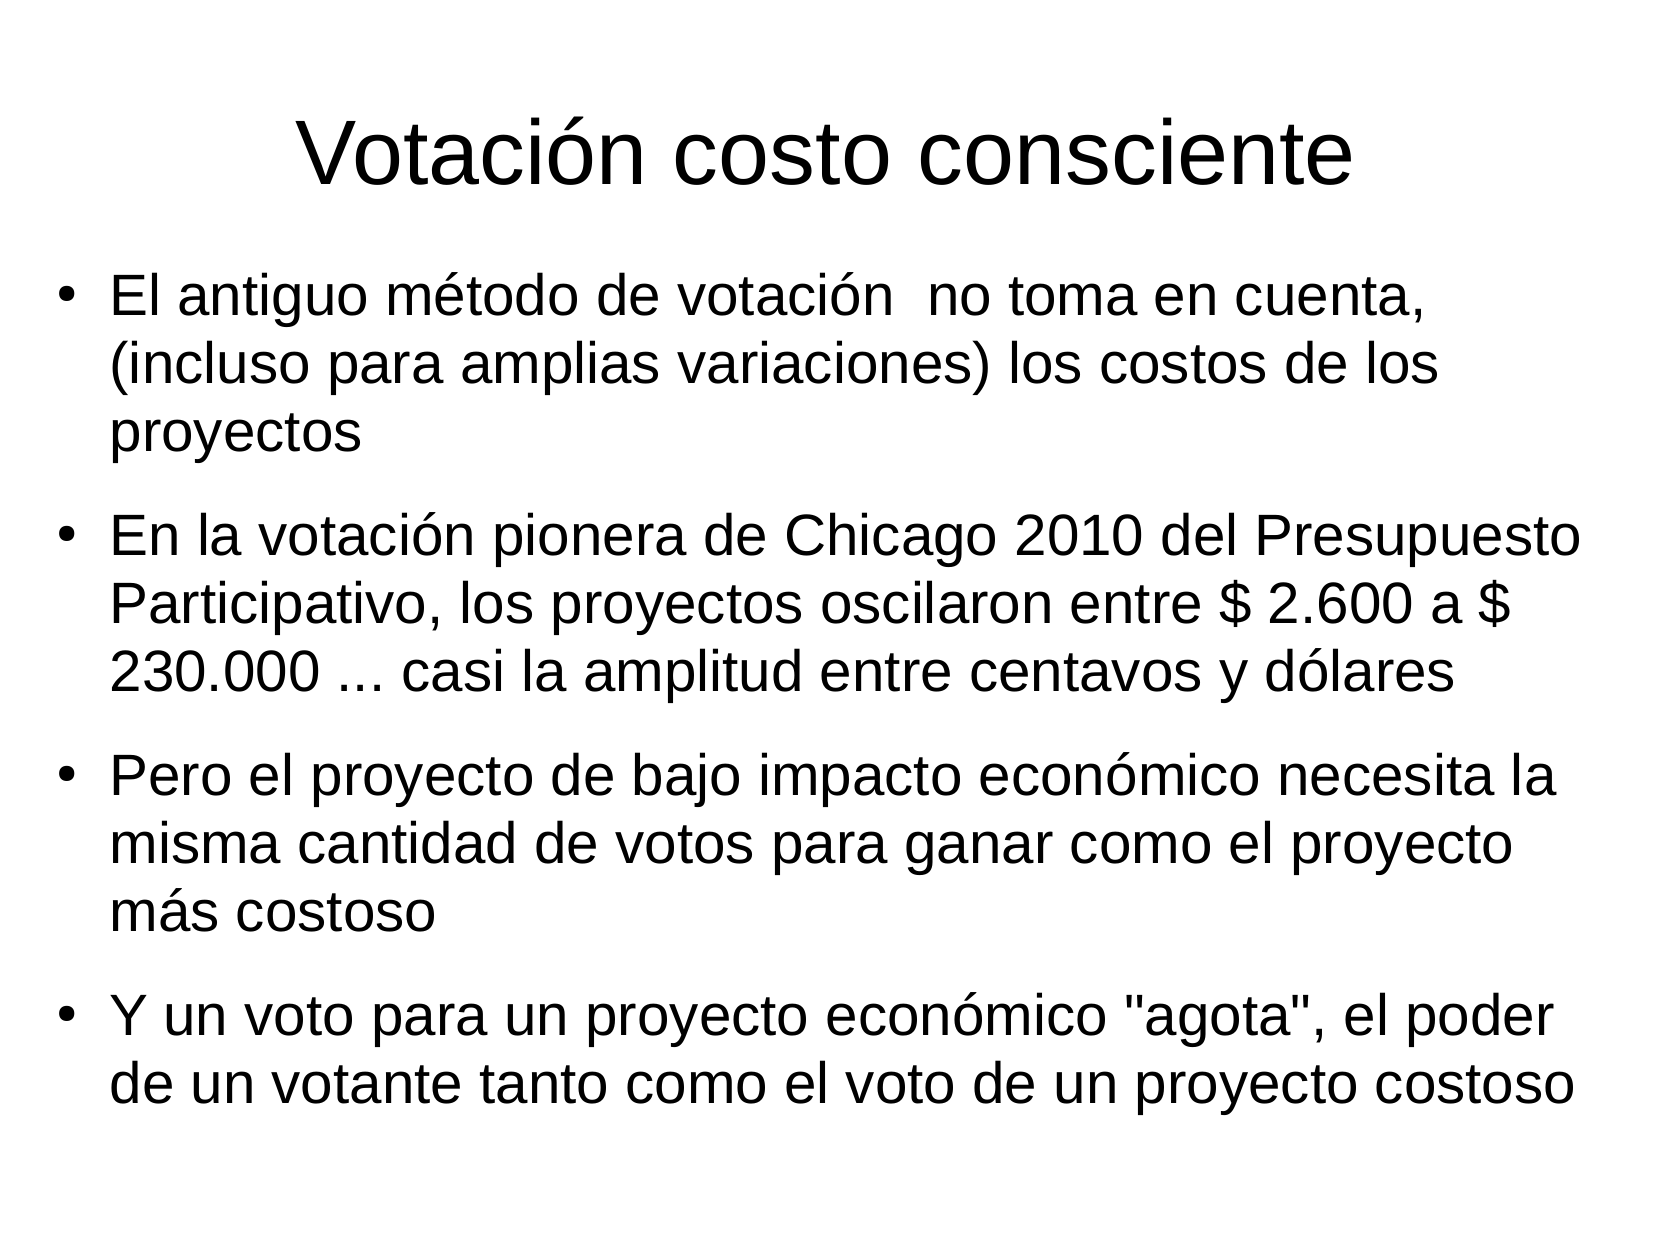

# Votación costo consciente
El antiguo método de votación no toma en cuenta, (incluso para amplias variaciones) los costos de los proyectos
En la votación pionera de Chicago 2010 del Presupuesto Participativo, los proyectos oscilaron entre $ 2.600 a $ 230.000 ... casi la amplitud entre centavos y dólares
Pero el proyecto de bajo impacto económico necesita la misma cantidad de votos para ganar como el proyecto más costoso
Y un voto para un proyecto económico "agota", el poder de un votante tanto como el voto de un proyecto costoso